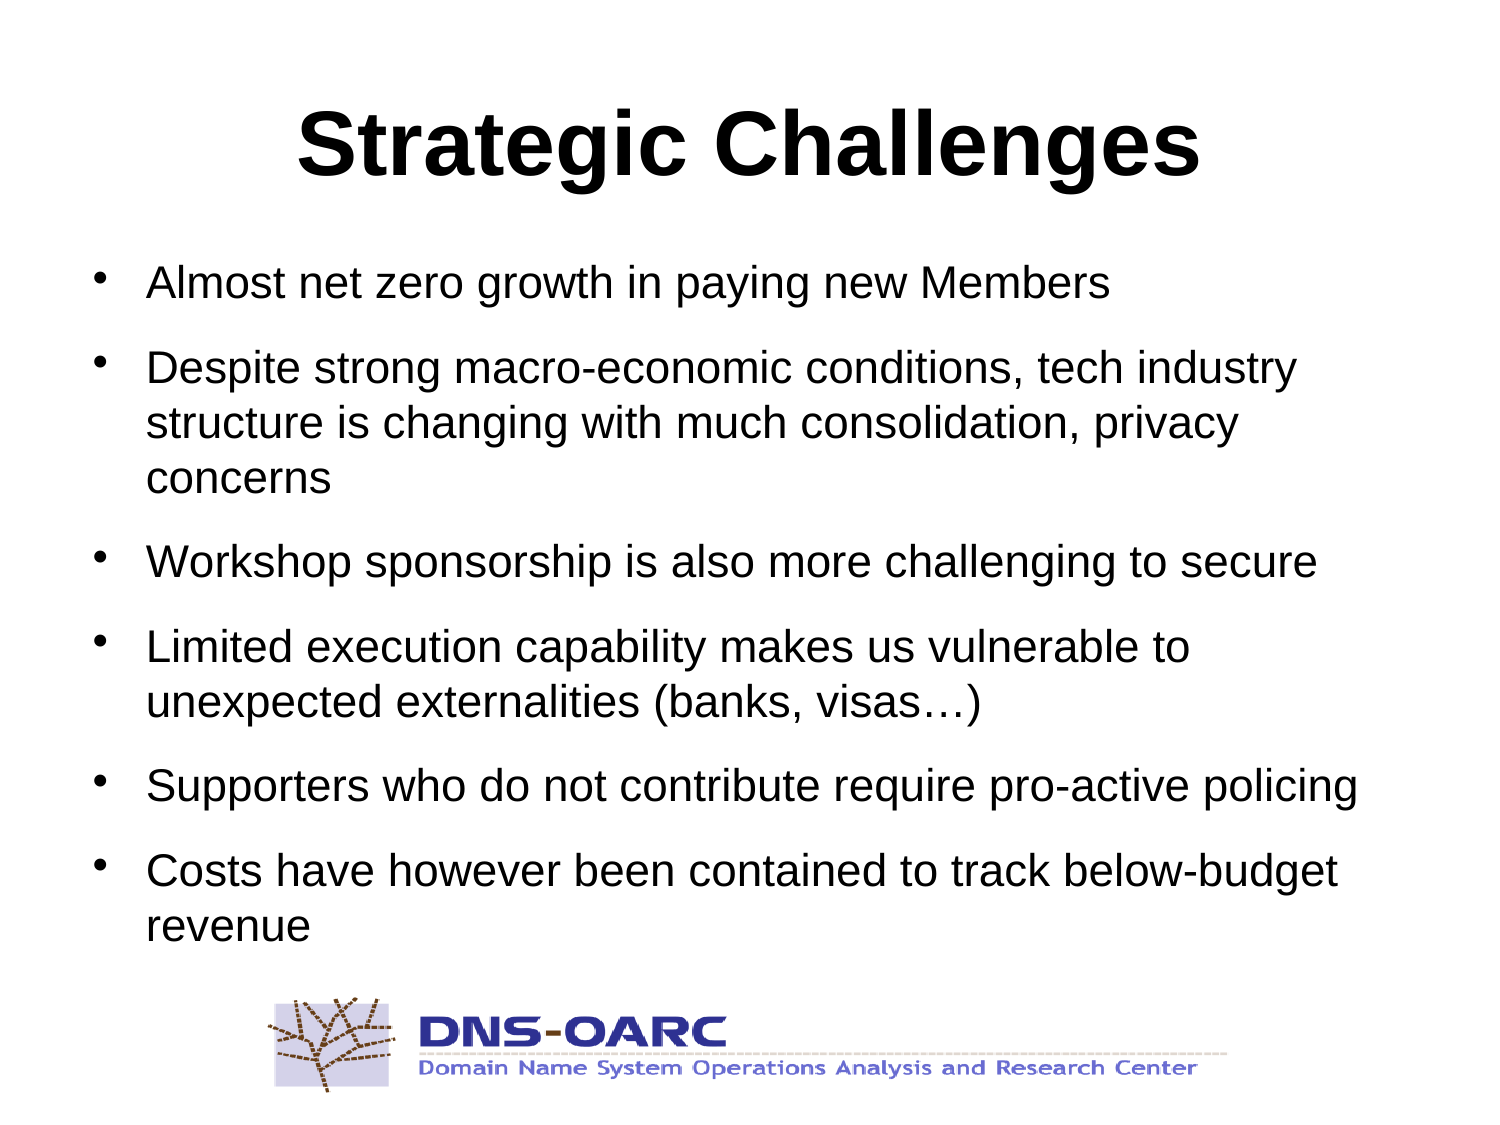

Strategic Challenges
Almost net zero growth in paying new Members
Despite strong macro-economic conditions, tech industry structure is changing with much consolidation, privacy concerns
Workshop sponsorship is also more challenging to secure
Limited execution capability makes us vulnerable to unexpected externalities (banks, visas…)
Supporters who do not contribute require pro-active policing
Costs have however been contained to track below-budget revenue